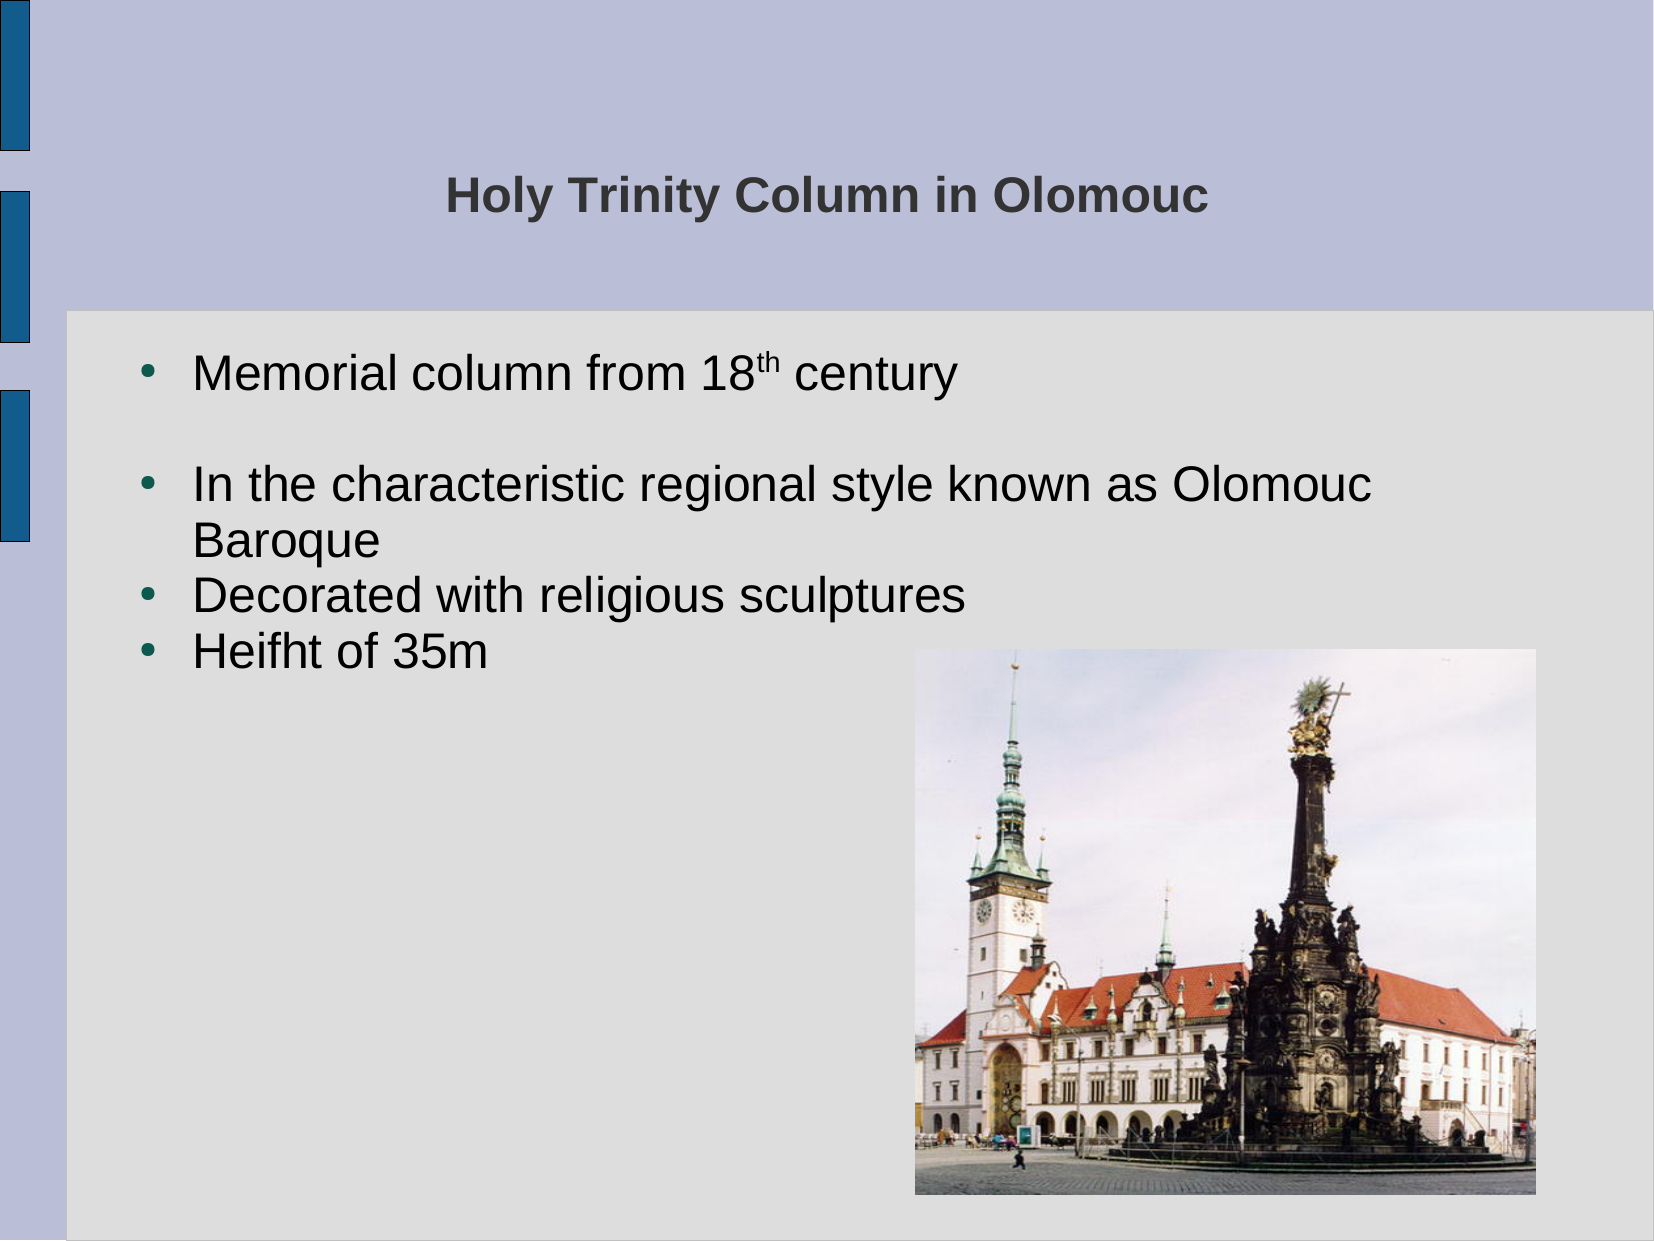

# Holy Trinity Column in Olomouc
Memorial column from 18th century
In the characteristic regional style known as Olomouc Baroque
Decorated with religious sculptures
Heifht of 35m